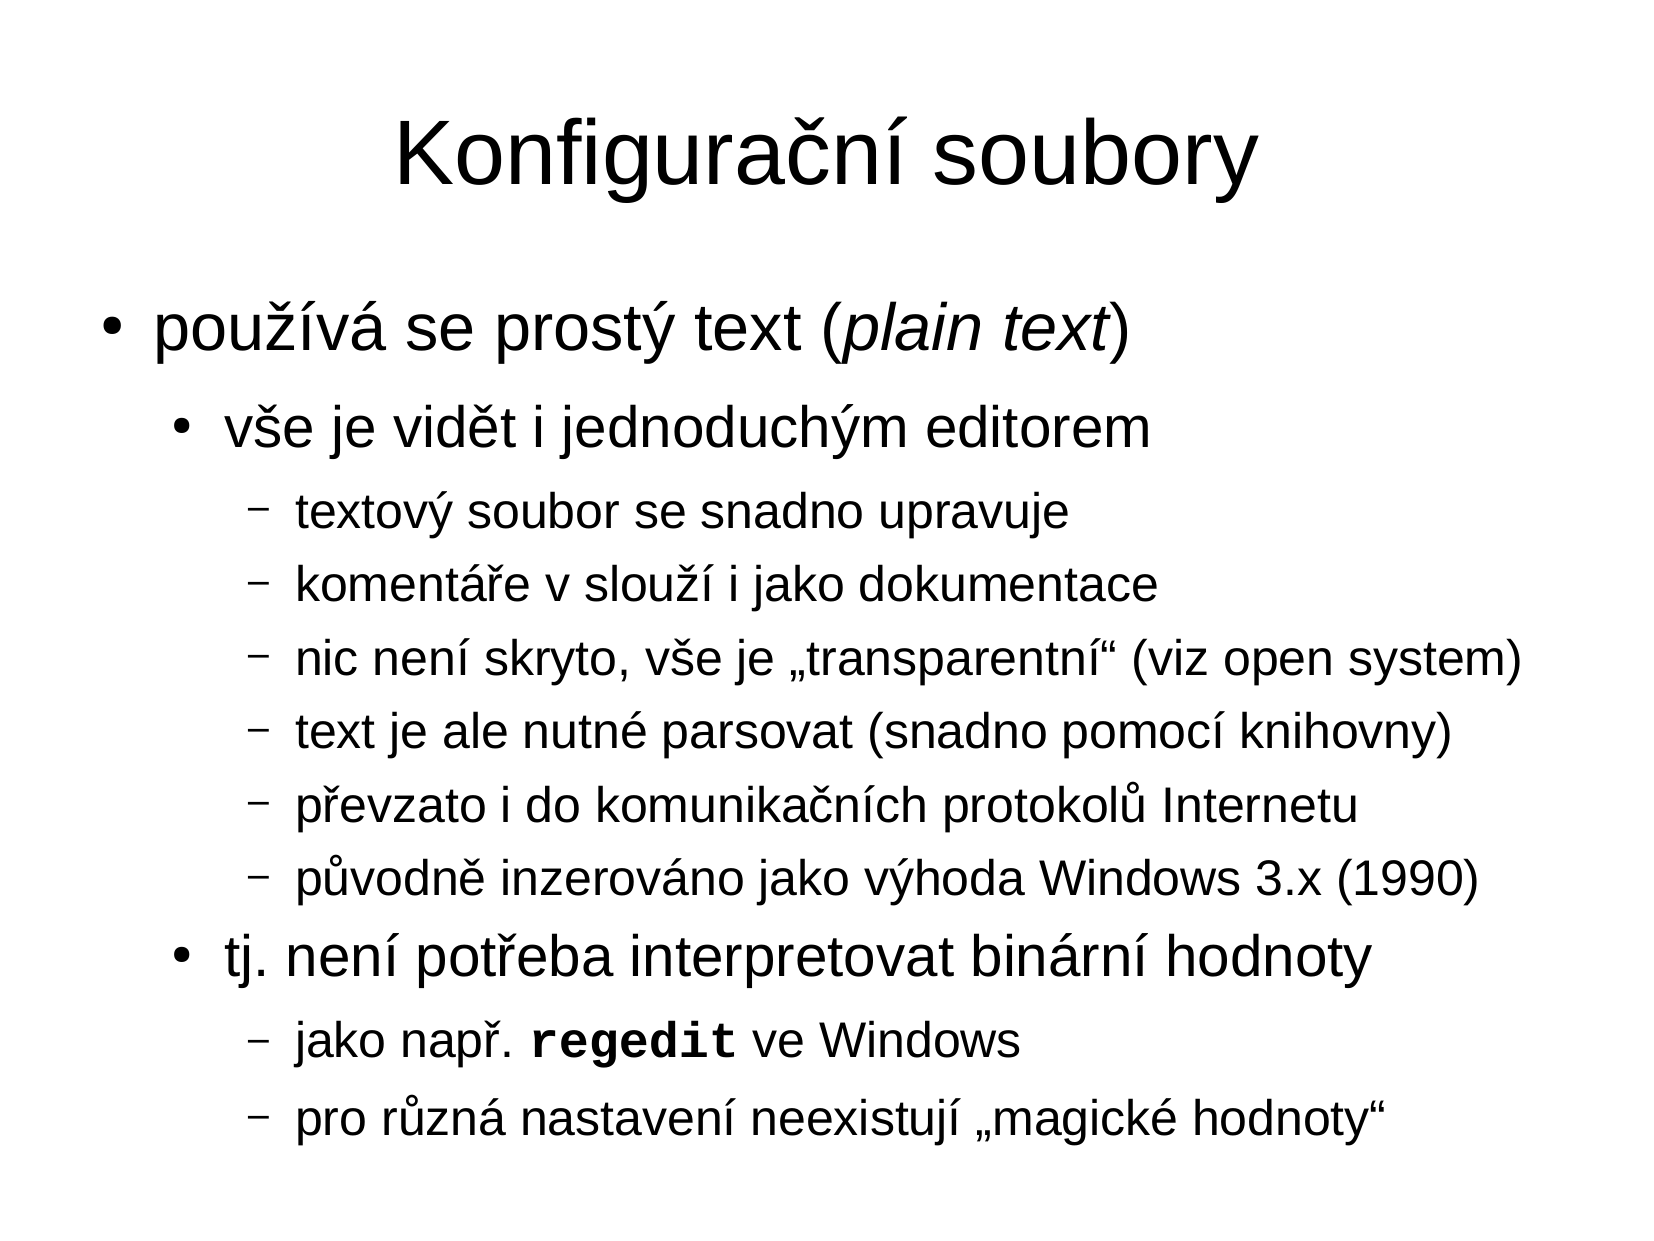

# Konfigurační soubory
používá se prostý text (plain text)
vše je vidět i jednoduchým editorem
textový soubor se snadno upravuje
komentáře v slouží i jako dokumentace
nic není skryto, vše je „transparentní“ (viz open system)
text je ale nutné parsovat (snadno pomocí knihovny)
převzato i do komunikačních protokolů Internetu
původně inzerováno jako výhoda Windows 3.x (1990)
tj. není potřeba interpretovat binární hodnoty
jako např. regedit ve Windows
pro různá nastavení neexistují „magické hodnoty“